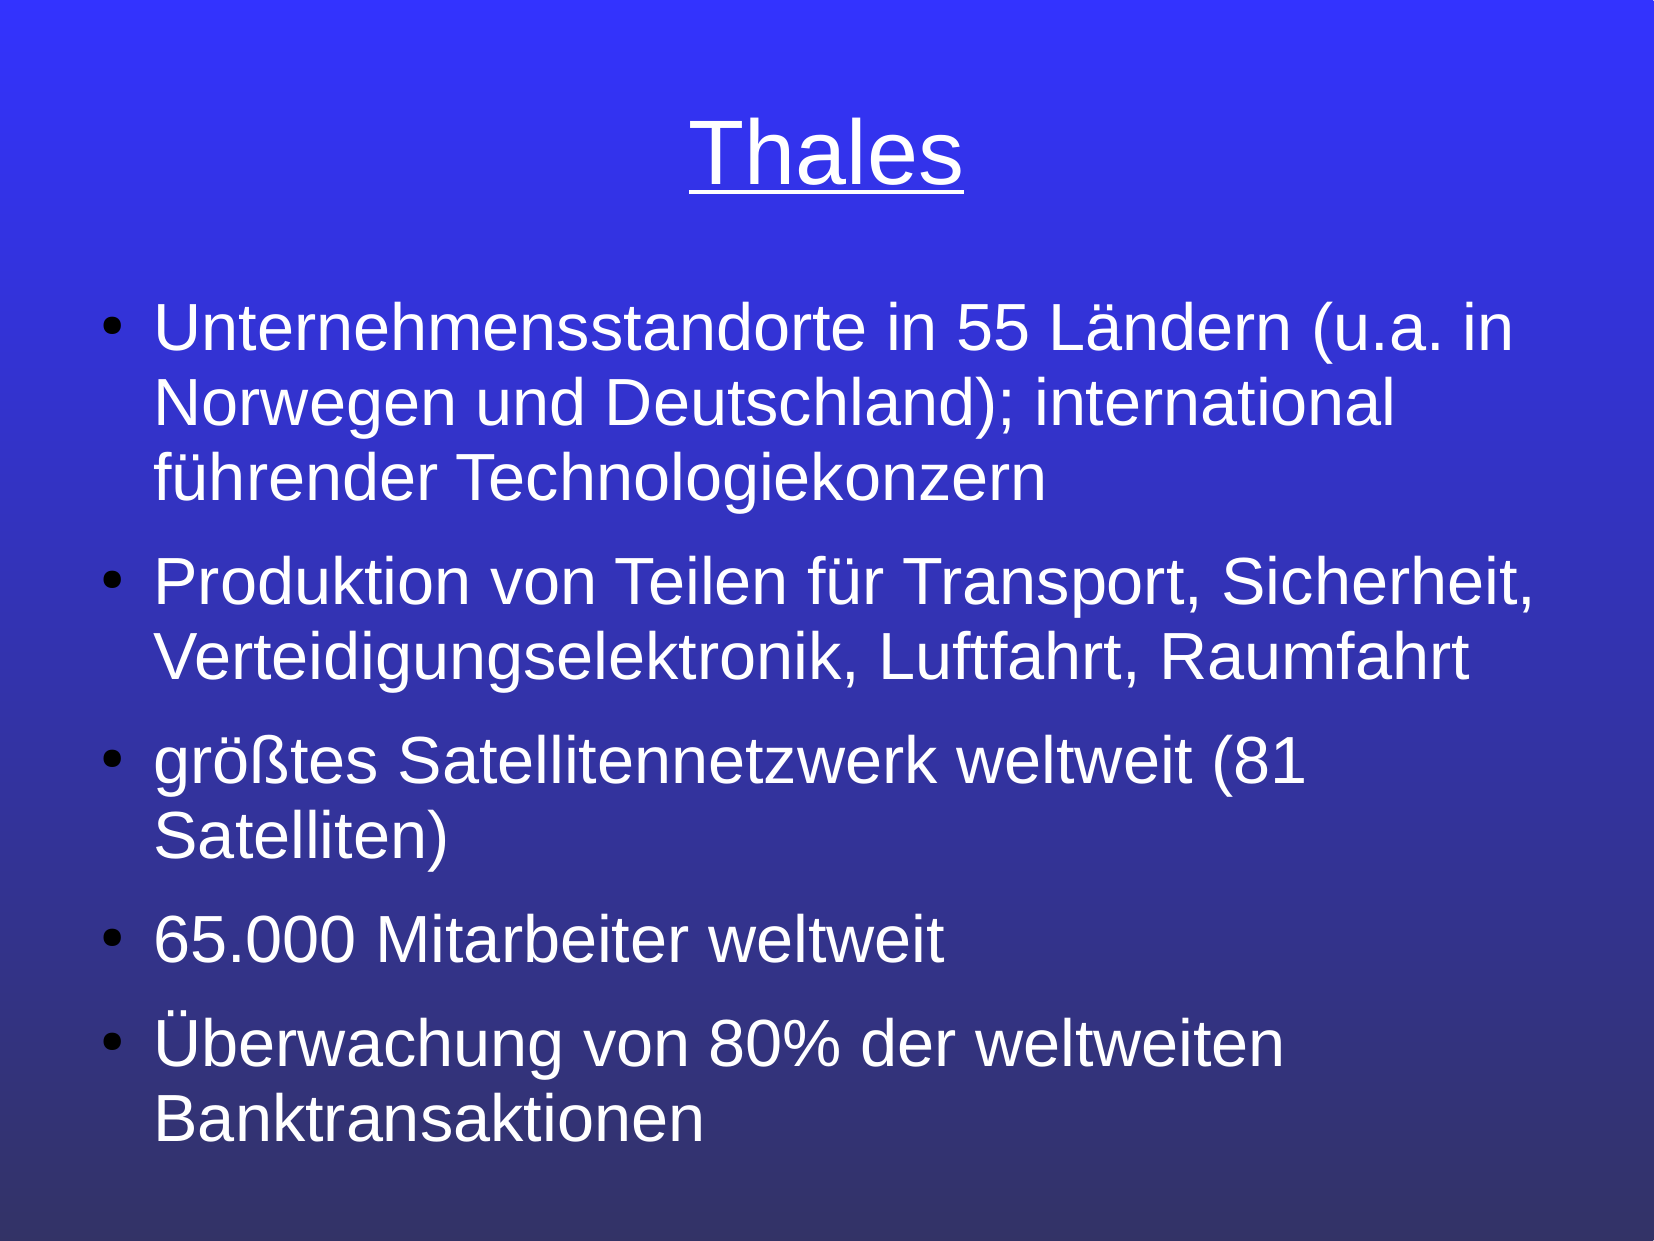

# Thales
Unternehmensstandorte in 55 Ländern (u.a. in Norwegen und Deutschland); international führender Technologiekonzern
Produktion von Teilen für Transport, Sicherheit, Verteidigungselektronik, Luftfahrt, Raumfahrt
größtes Satellitennetzwerk weltweit (81 Satelliten)
65.000 Mitarbeiter weltweit
Überwachung von 80% der weltweiten Banktransaktionen